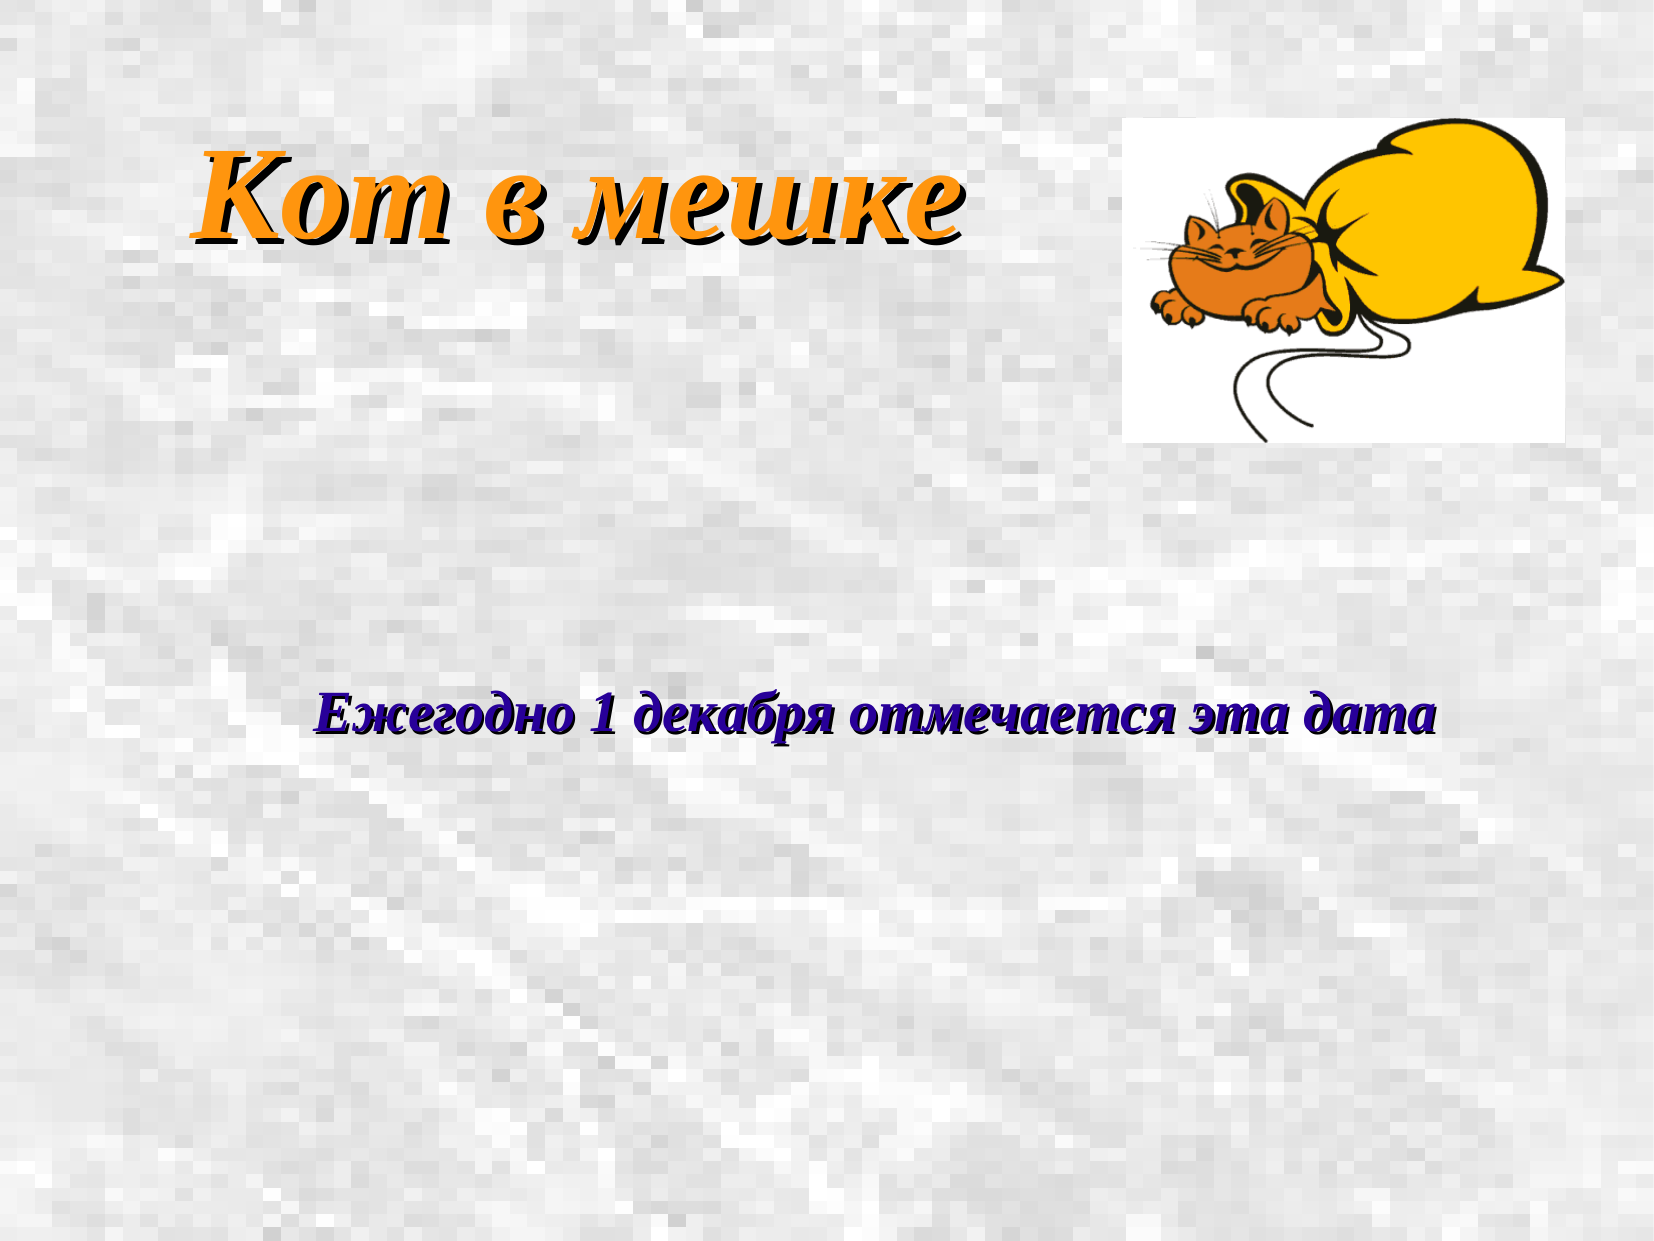

# Кот в мешке
Ежегодно 1 декабря отмечается эта дата